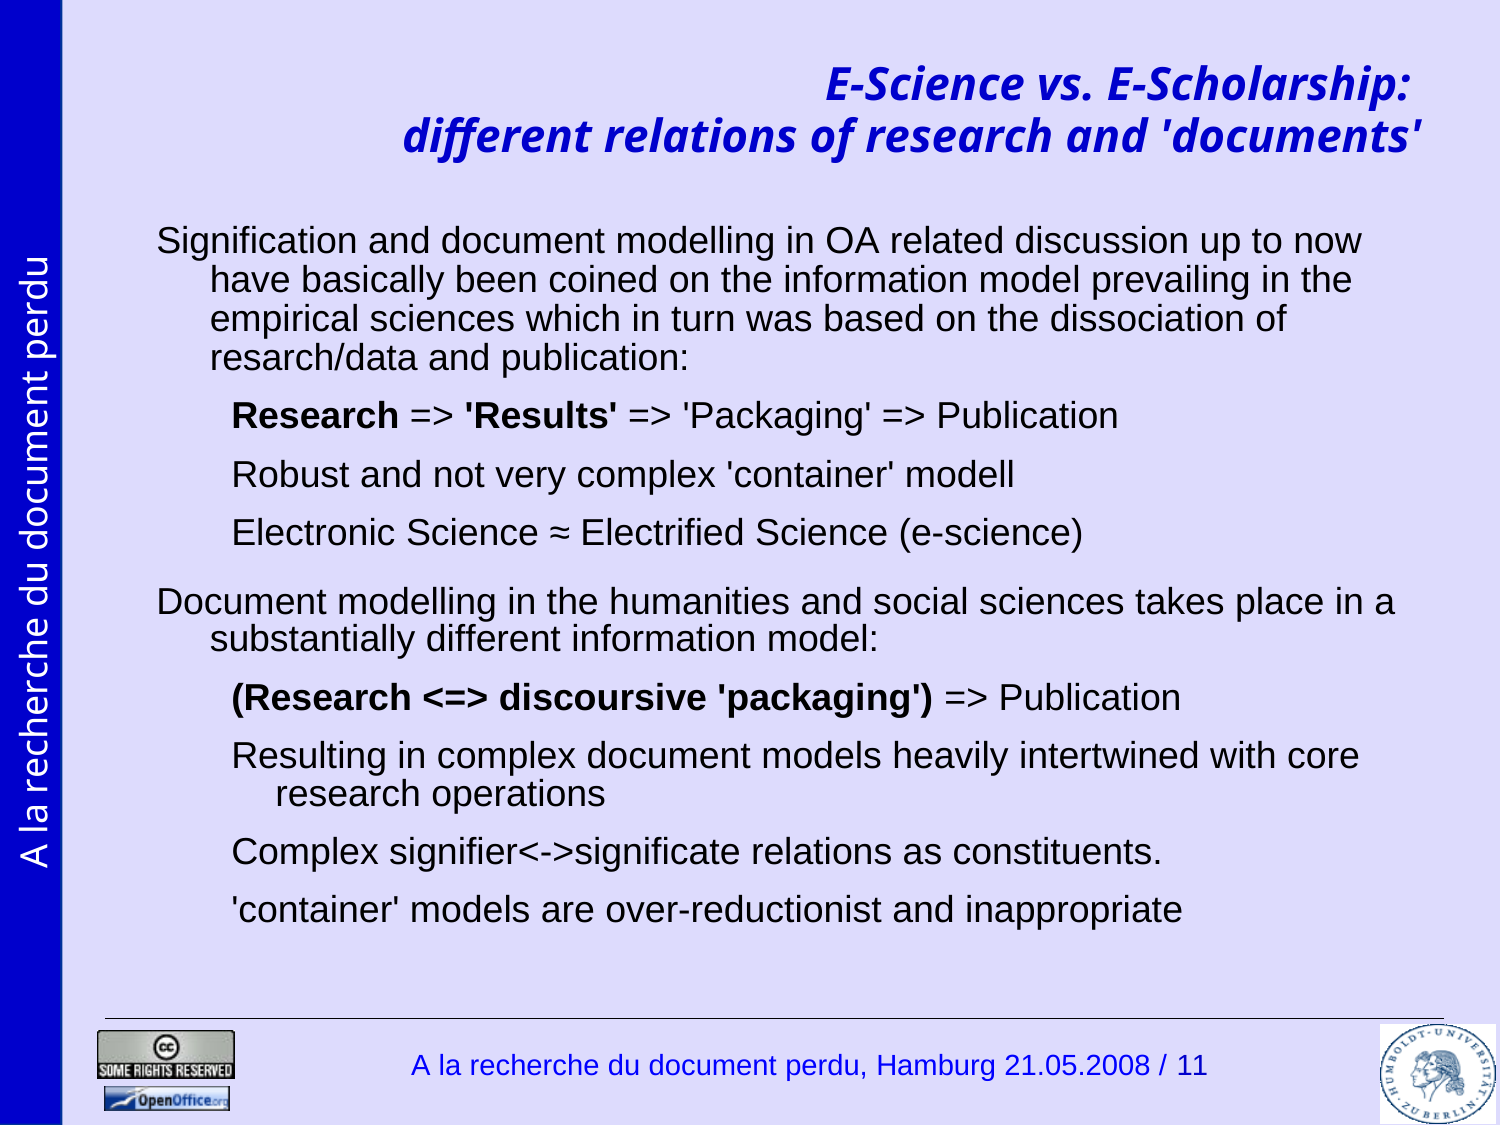

# E-Science vs. E-Scholarship: different relations of research and 'documents'
Signification and document modelling in OA related discussion up to now have basically been coined on the information model prevailing in the empirical sciences which in turn was based on the dissociation of resarch/data and publication:
Research => 'Results' => 'Packaging' => Publication
Robust and not very complex 'container' modell
Electronic Science ≈ Electrified Science (e-science)
Document modelling in the humanities and social sciences takes place in a substantially different information model:
(Research <=> discoursive 'packaging') => Publication
Resulting in complex document models heavily intertwined with core research operations
Complex signifier<->significate relations as constituents.
'container' models are over-reductionist and inappropriate